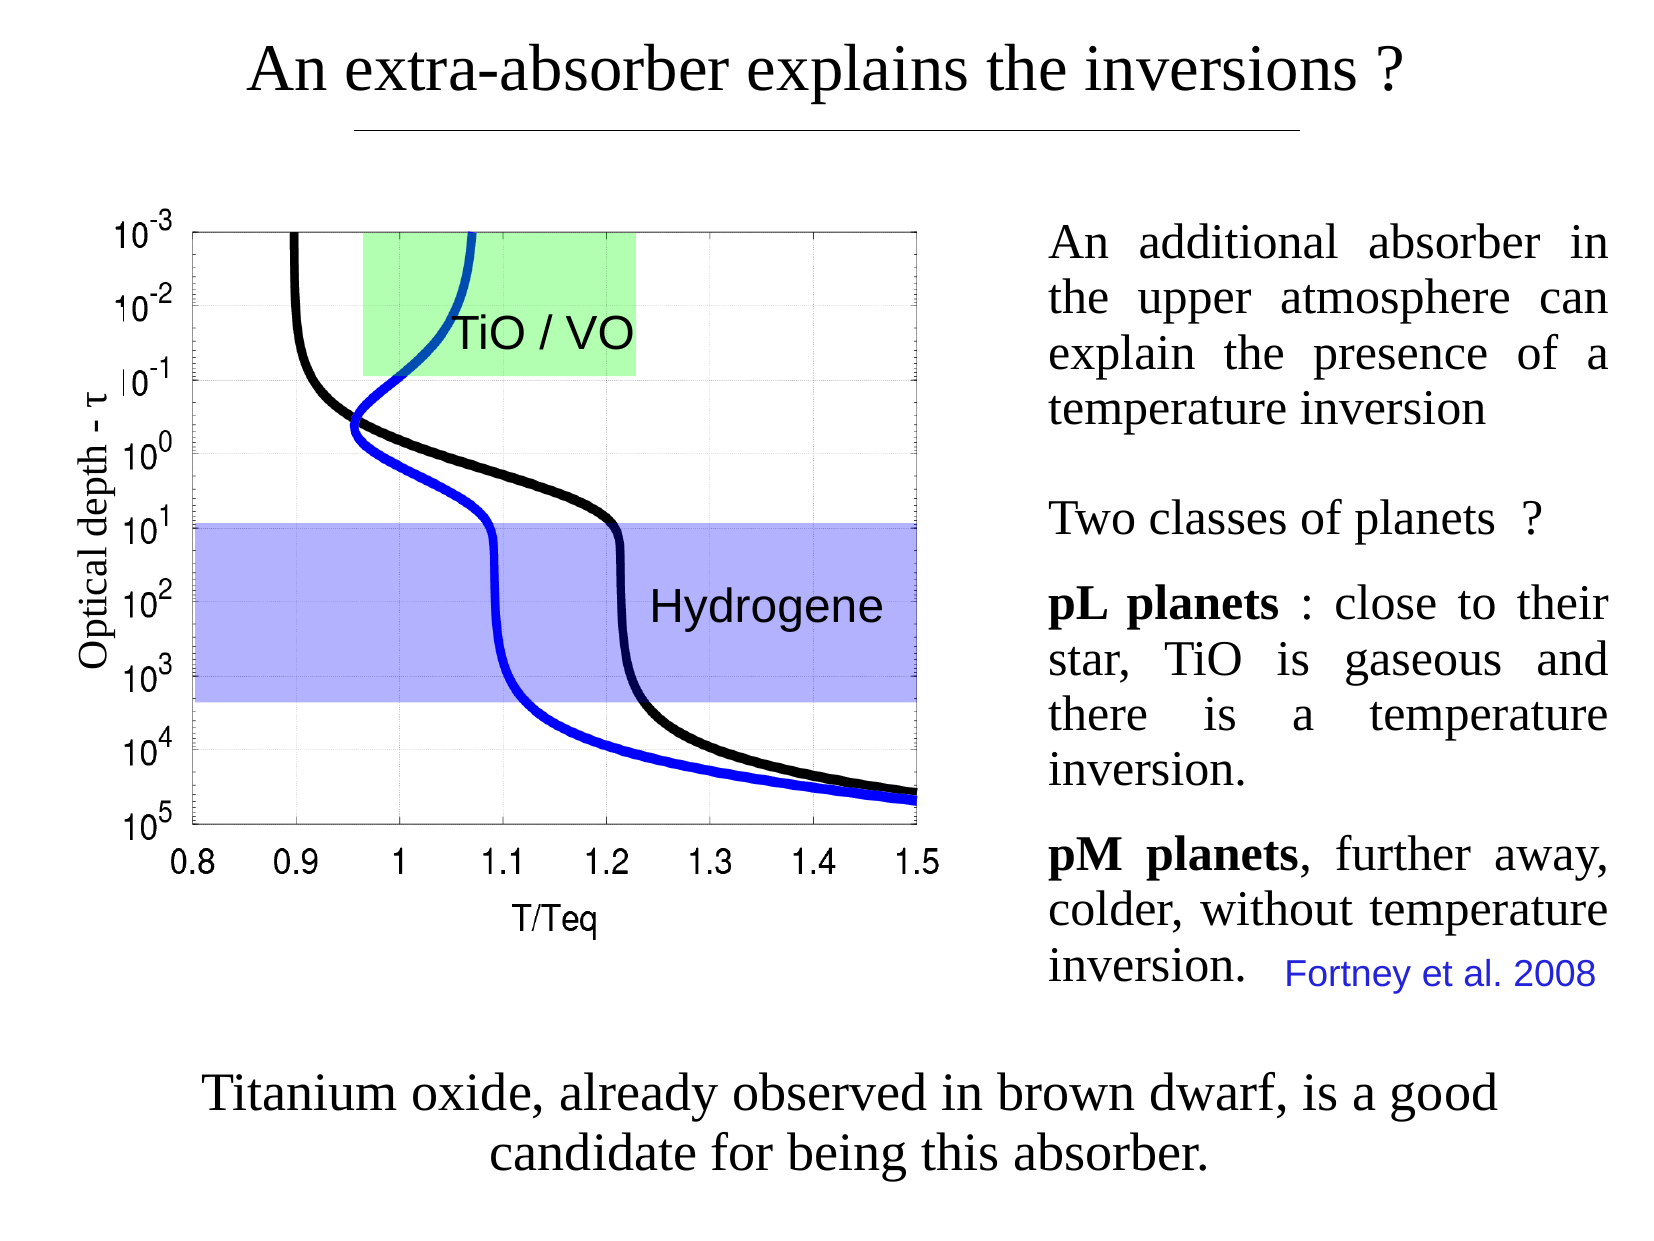

An extra-absorber explains the inversions ?
An additional absorber in the upper atmosphere can explain the presence of a temperature inversion
Two classes of planets ?
pL planets : close to their star, TiO is gaseous and there is a temperature inversion.
pM planets, further away, colder, without temperature inversion.
TiO / VO
Optical depth - τ
Hydrogene
Fortney et al. 2008
Titanium oxide, already observed in brown dwarf, is a good candidate for being this absorber.